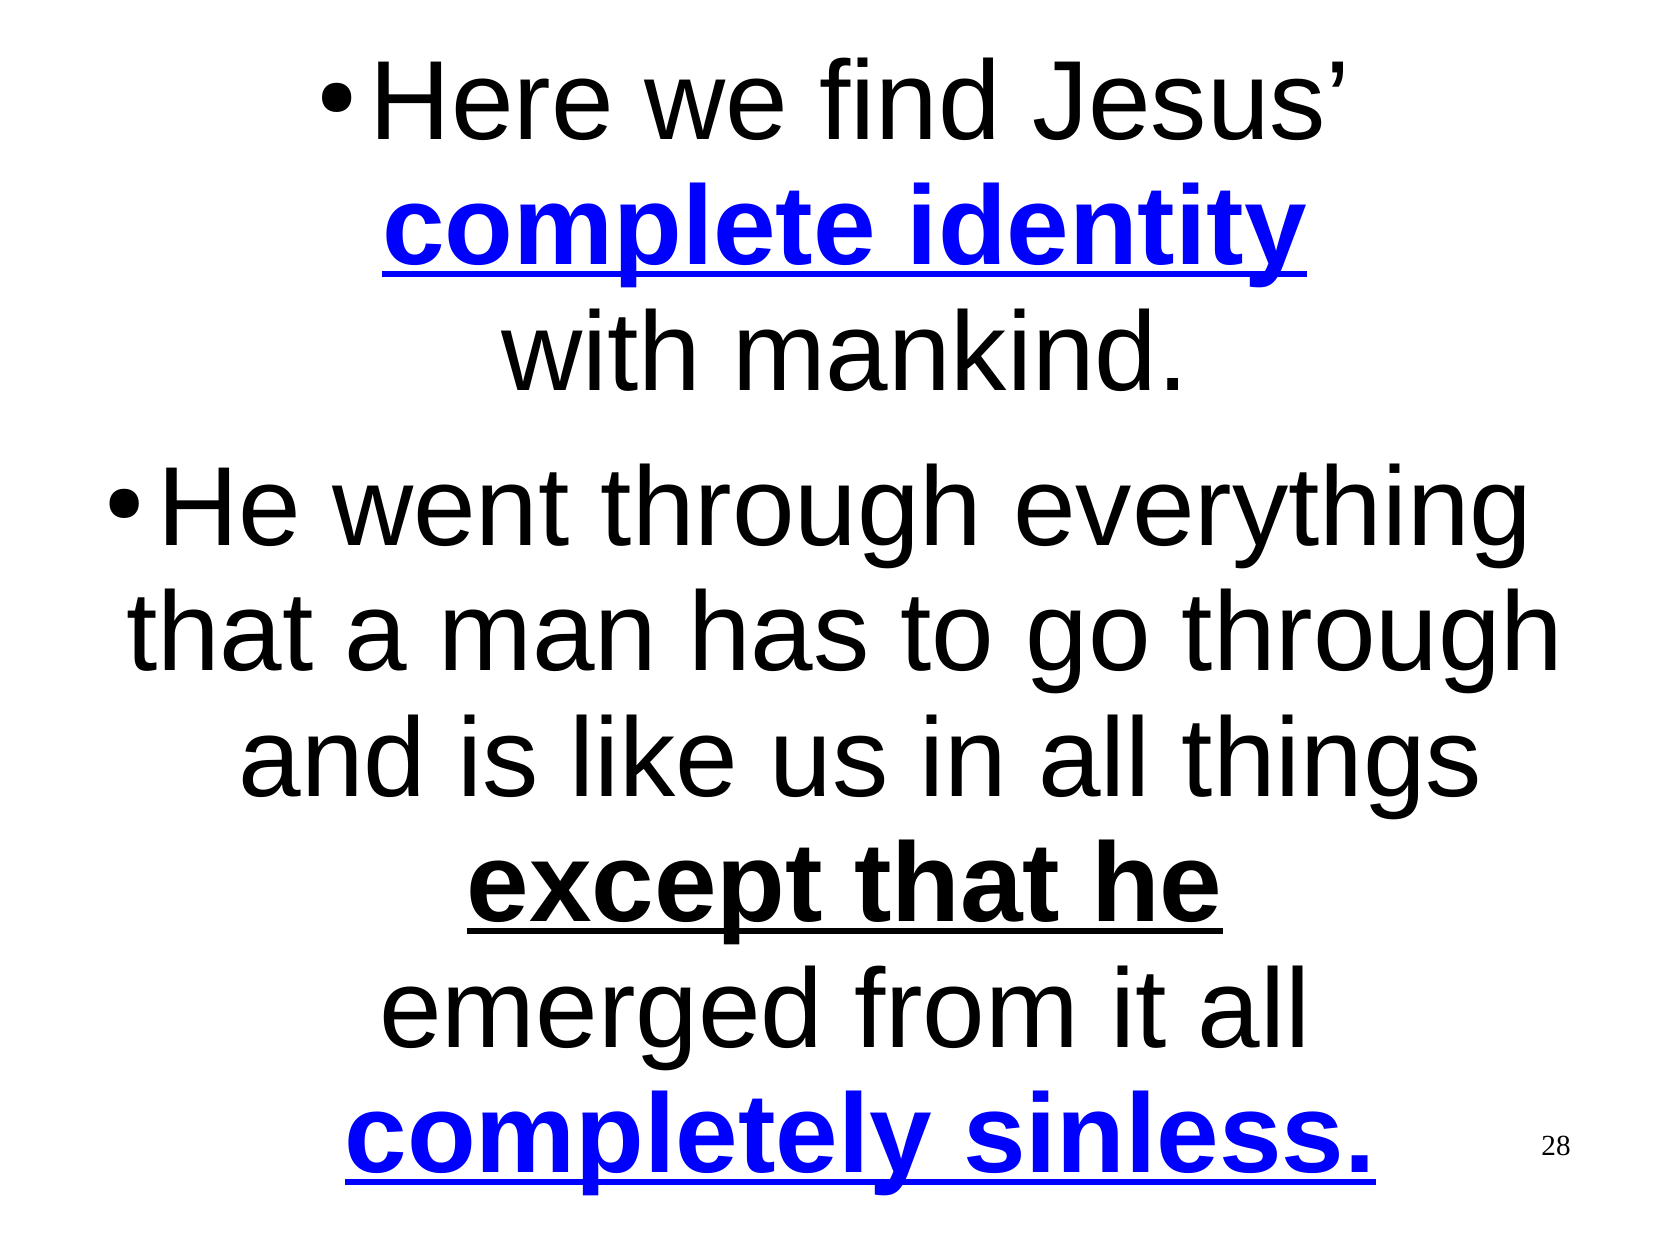

# Here we find Jesus’ complete identity with mankind.
He went through everything
that a man has to go through
and is like us in all things
except that he
emerged from it all
completely sinless.
28